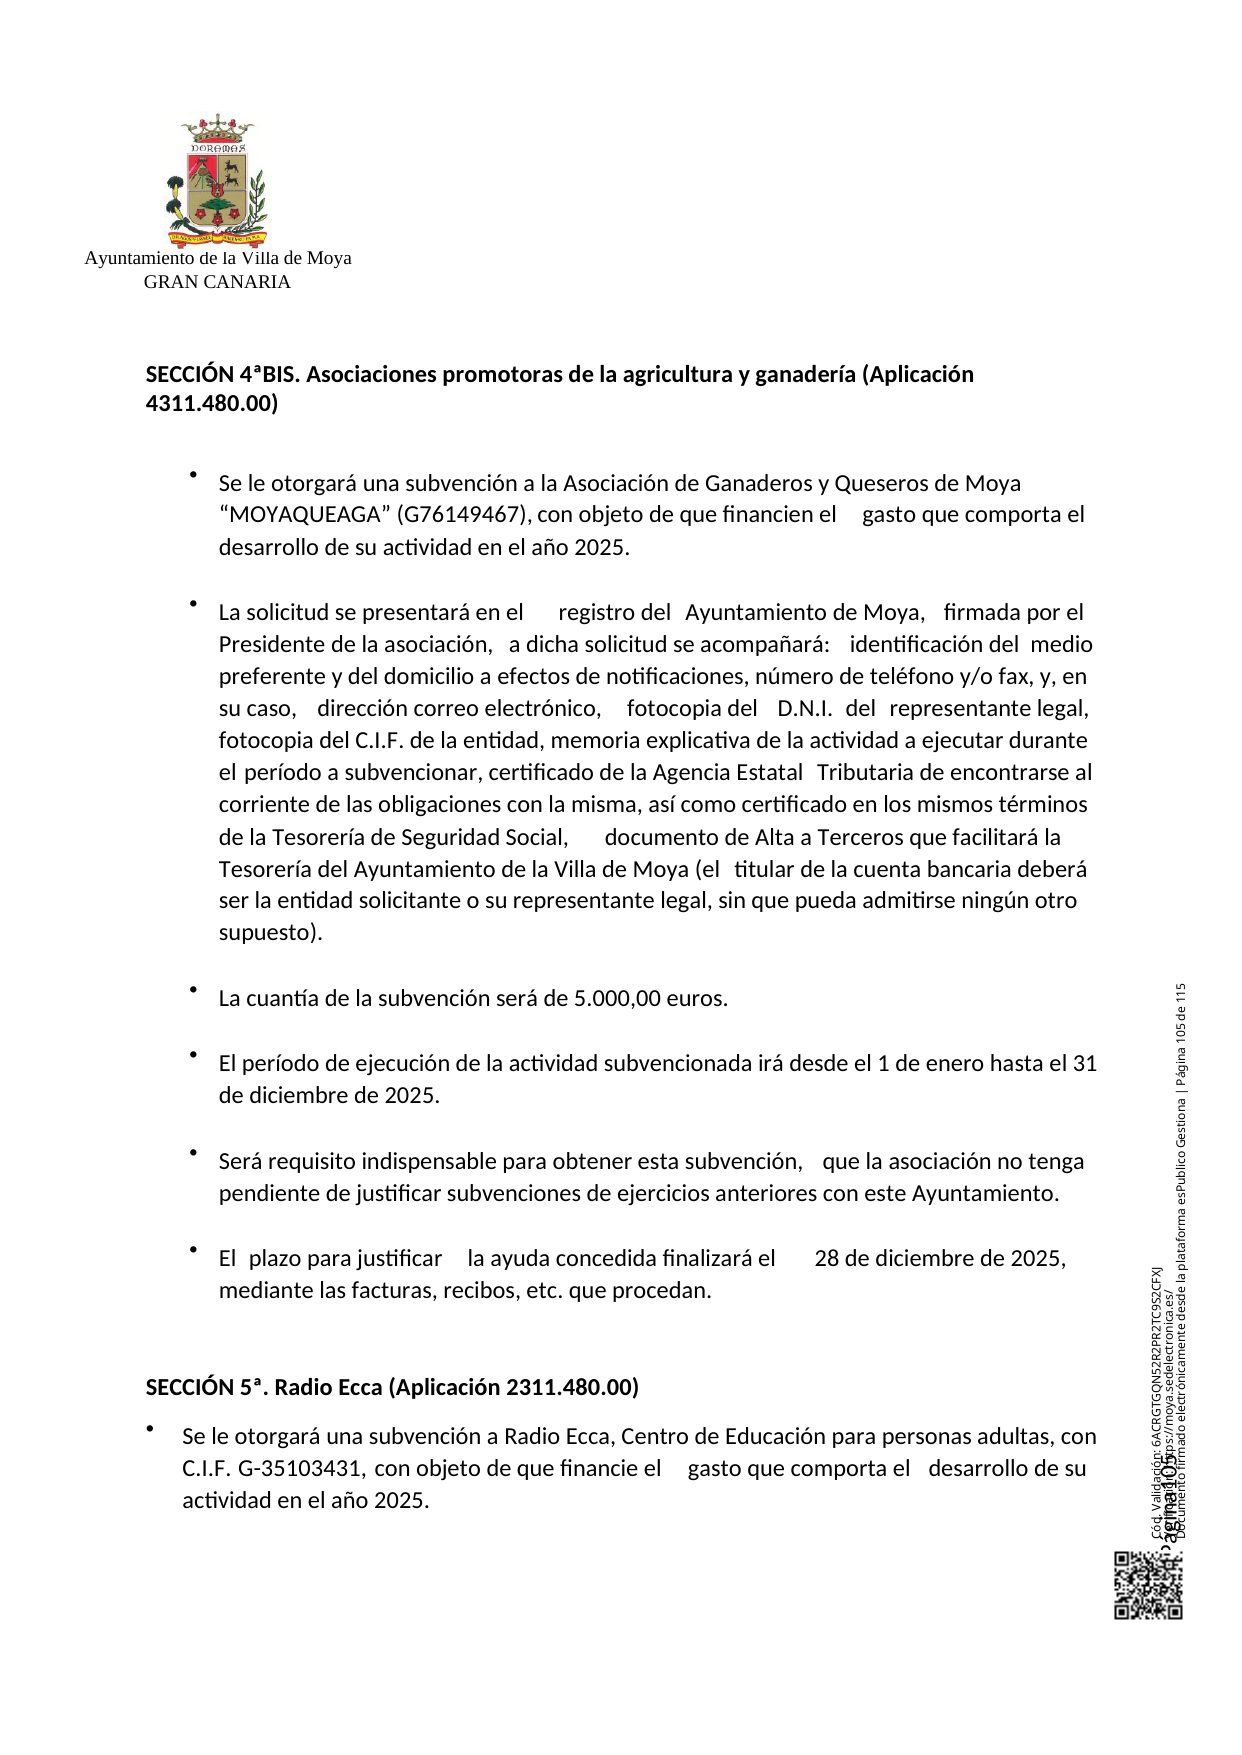

Ayuntamiento de la Villa de Moya
GRAN CANARIA
SECCIÓN 4ªBIS. Asociaciones promotoras de la agricultura y ganadería (Aplicación
4311.480.00)
•
Se le otorgará una subvención a la Asociación de Ganaderos y Queseros de Moya
“MOYAQUEAGA” (G76149467),
con objeto de que financien el
gasto que comporta el
desarrollo de su actividad en el año 2025.
•
La solicitud se presentará en el
registro del
Ayuntamiento de Moya,
firmada por el
Presidente de la asociación,
a dicha solicitud se acompañará:
identificación del
medio
preferente y del domicilio a efectos de notificaciones, número de teléfono y/o fax, y, en
su caso,
dirección correo electrónico,
fotocopia del
D.N.I.
del
representante legal,
fotocopia del C.I.F. de la entidad, memoria explicativa de la actividad a ejecutar durante
el
período a subvencionar, certificado de la Agencia Estatal
Tributaria de encontrarse al
corriente de las obligaciones con la misma, así como certificado en los mismos términos
de la Tesorería de Seguridad Social,
documento de Alta a Terceros que facilitará la
Tesorería del
Ayuntamiento de la Villa de Moya (el
titular de la cuenta bancaria deberá
ser la entidad solicitante o su representante legal, sin que pueda admitirse ningún otro
supuesto).
•
La cuantía de la subvención será de 5.000,00 euros.
•
El período de ejecución de la actividad subvencionada irá desde el 1 de enero hasta el 31
de diciembre de 2025.
•
Será requisito indispensable para obtener esta subvención,
que la asociación no tenga
pendiente de justificar subvenciones de ejercicios anteriores con este Ayuntamiento.
•
El
plazo para justificar
la ayuda concedida finalizará el
28 de diciembre de 2025,
Documento firmado electrónicamente desde la plataforma esPublico Gestiona | Página 105 de 115
mediante las facturas, recibos, etc. que procedan.
SECCIÓN 5ª. Radio Ecca (Aplicación 2311.480.00)
Cód. Validación: 6ACRGTGQN52R2PR2TC9S2CFXJ
Verificación: https://moya.sedelectronica.es/
•
Se le otorgará una subvención a Radio Ecca, Centro de Educación para personas adultas, con
C.I.F.
G-35103431,
con objeto de que financie el
gasto que comporta el
desarrollo de su
actividad en el año 2025.
Página105